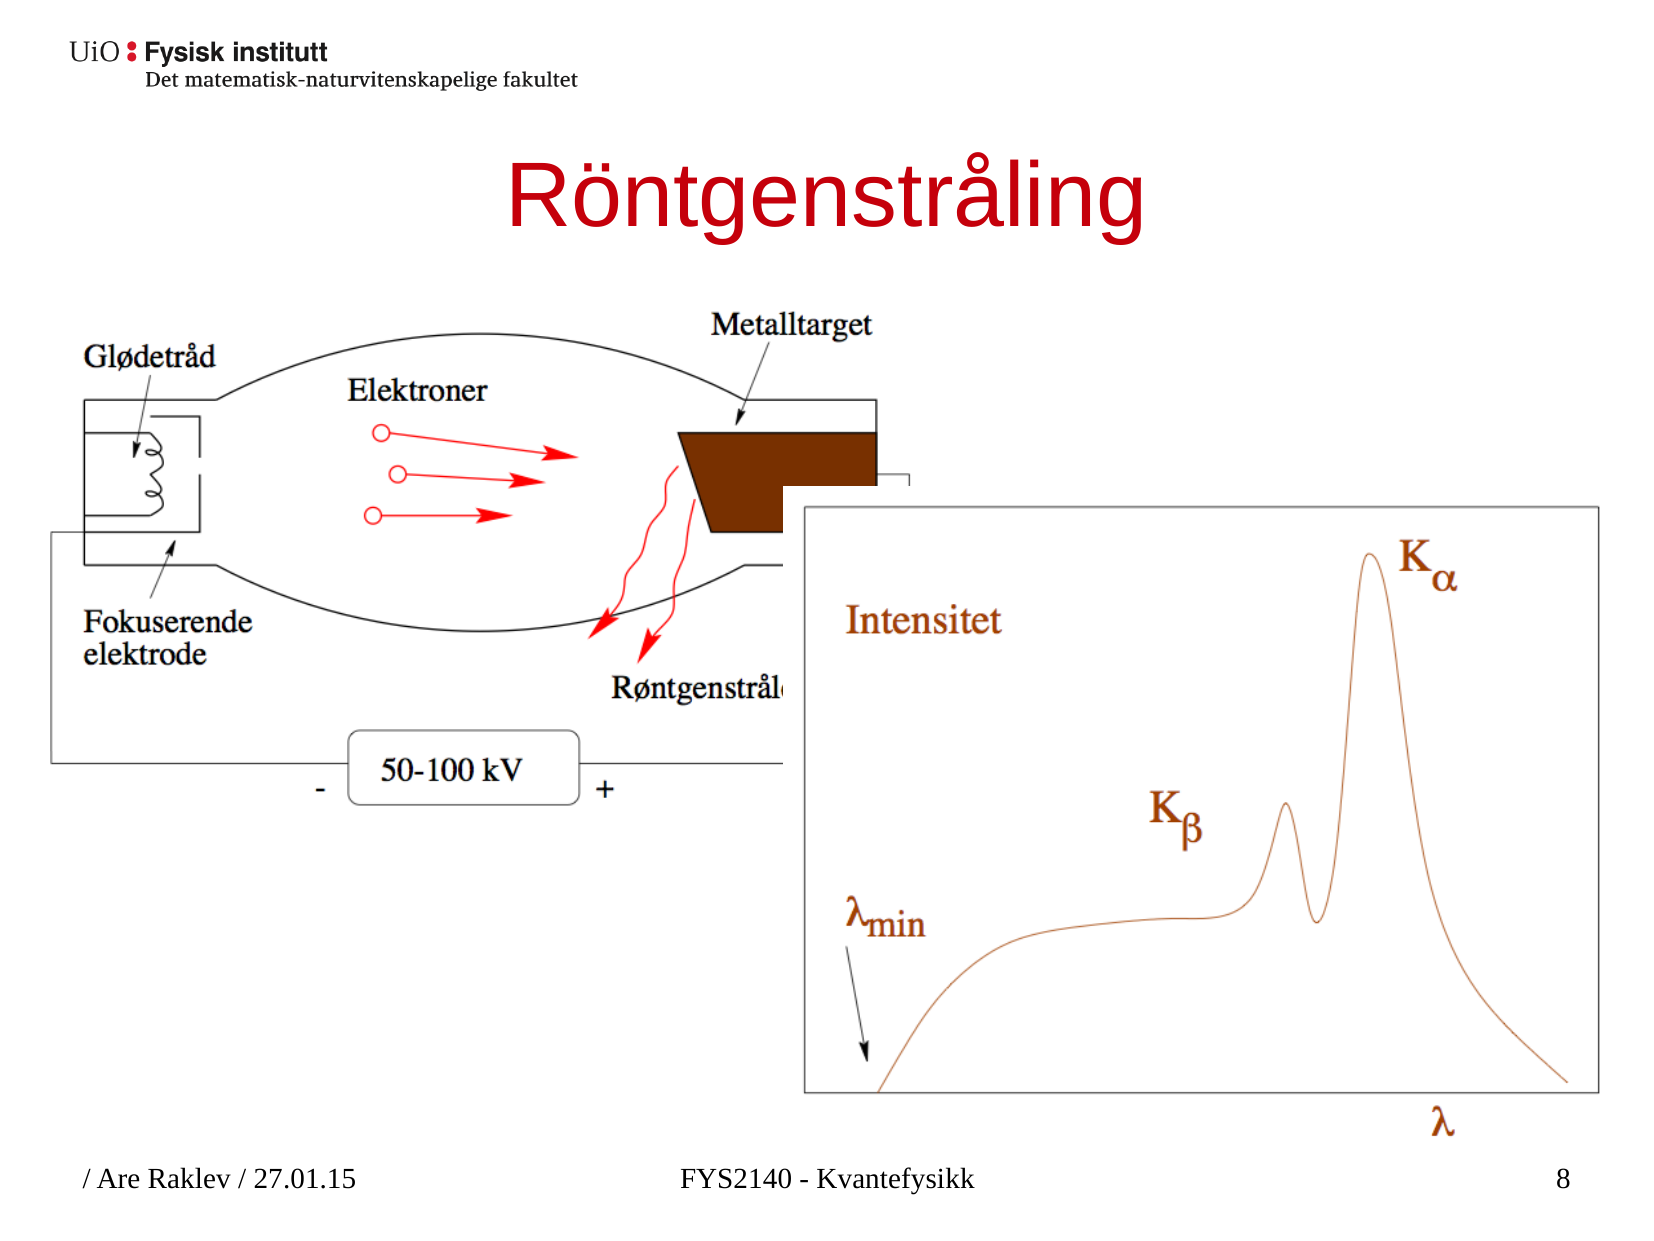

# Röntgenstråling
/ Are Raklev / 27.01.15
FYS2140 - Kvantefysikk
8